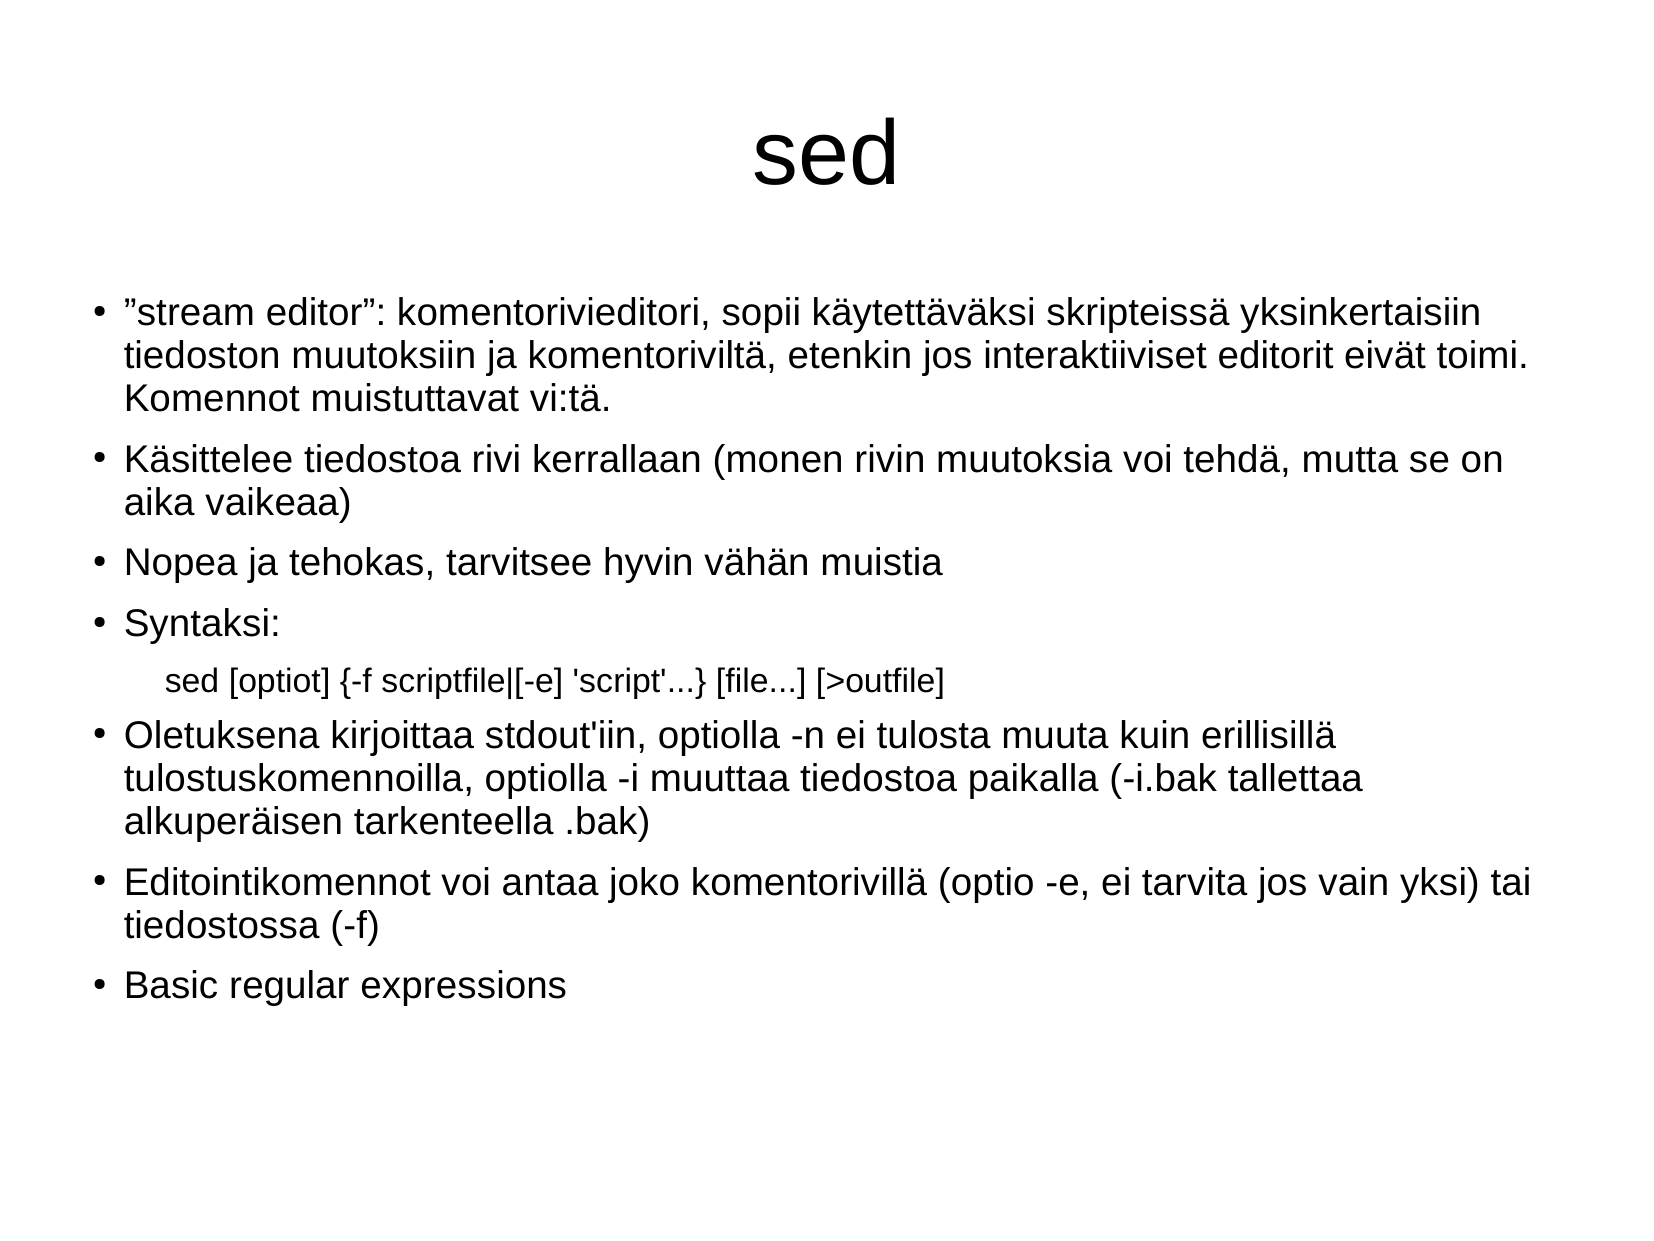

# sed
”stream editor”: komentorivieditori, sopii käytettäväksi skripteissä yksinkertaisiin tiedoston muutoksiin ja komentoriviltä, etenkin jos interaktiiviset editorit eivät toimi. Komennot muistuttavat vi:tä.
Käsittelee tiedostoa rivi kerrallaan (monen rivin muutoksia voi tehdä, mutta se on aika vaikeaa)
Nopea ja tehokas, tarvitsee hyvin vähän muistia
Syntaksi:
sed [optiot] {-f scriptfile|[-e] 'script'...} [file...] [>outfile]
Oletuksena kirjoittaa stdout'iin, optiolla -n ei tulosta muuta kuin erillisillä tulostuskomennoilla, optiolla -i muuttaa tiedostoa paikalla (-i.bak tallettaa alkuperäisen tarkenteella .bak)
Editointikomennot voi antaa joko komentorivillä (optio -e, ei tarvita jos vain yksi) tai tiedostossa (-f)
Basic regular expressions